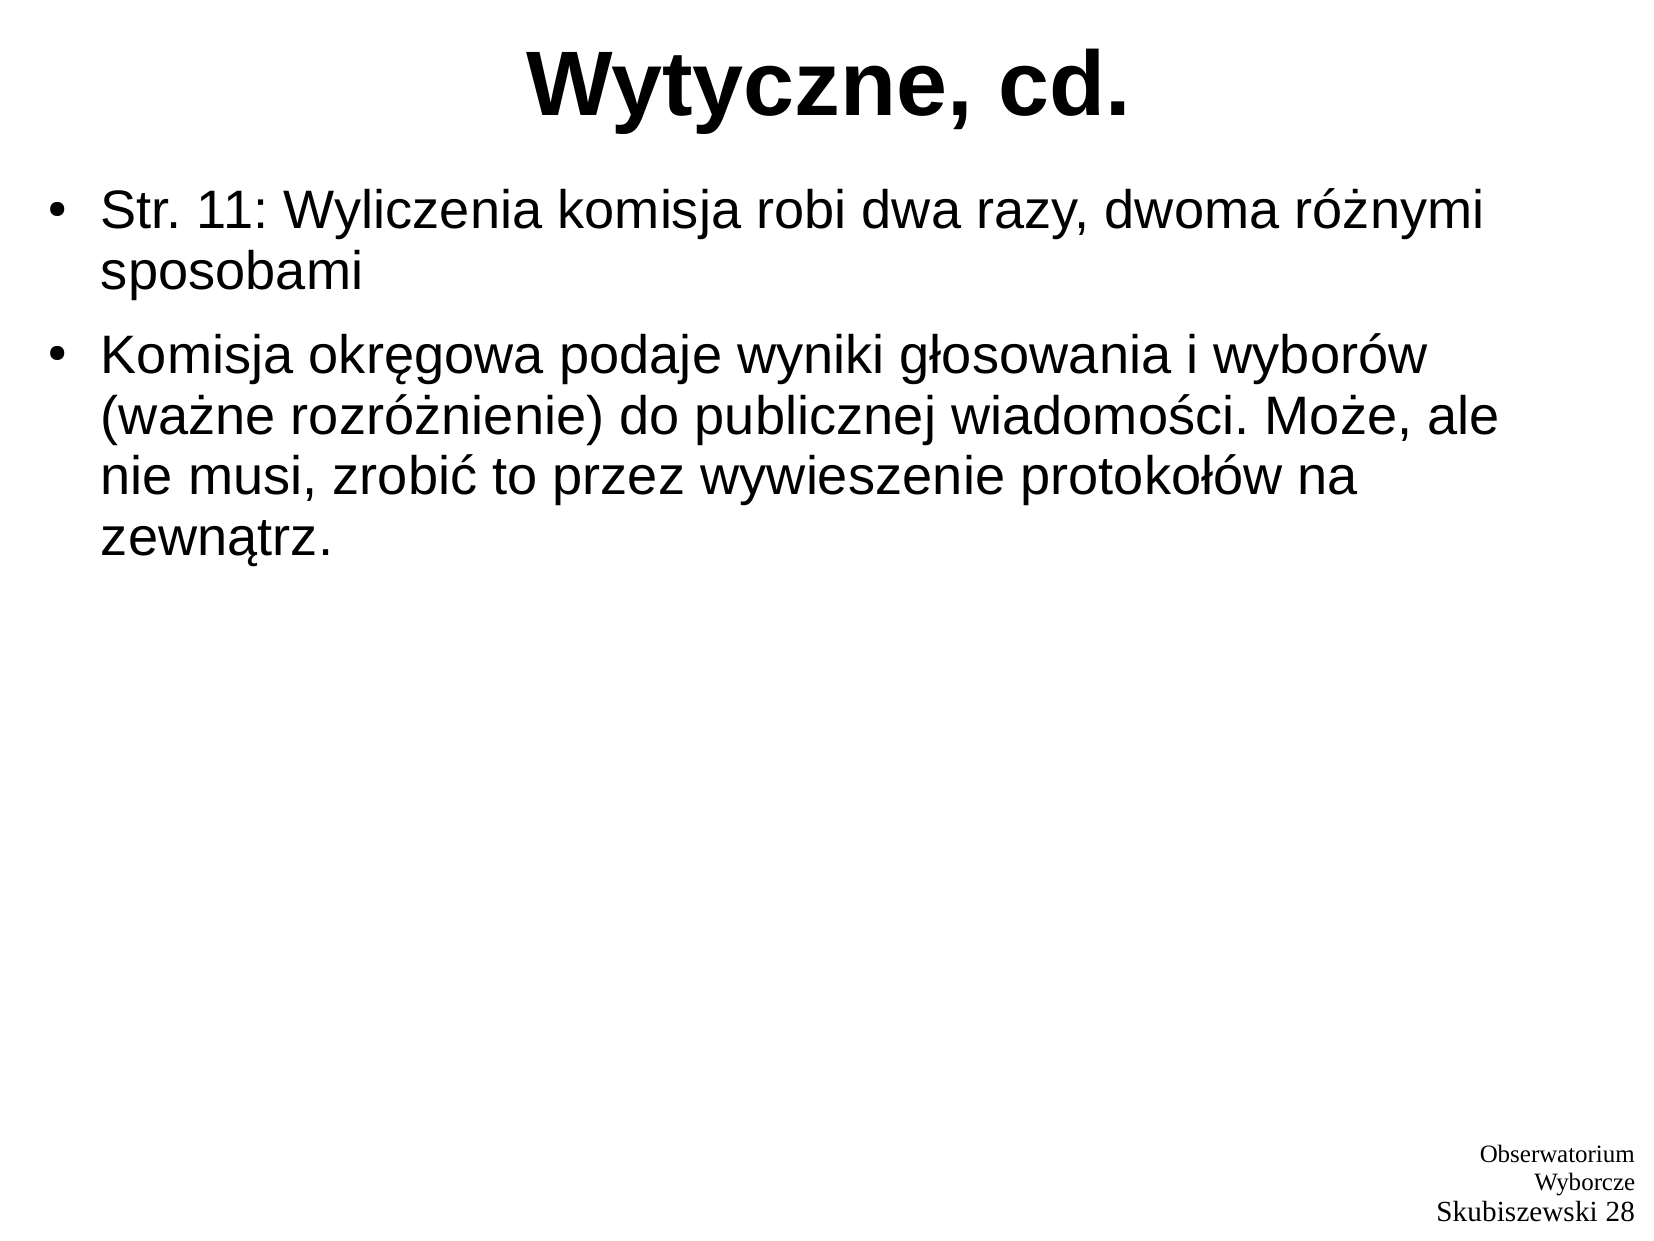

# Wytyczne, cd.
Str. 11: Wyliczenia komisja robi dwa razy, dwoma różnymi sposobami
Komisja okręgowa podaje wyniki głosowania i wyborów (ważne rozróżnienie) do publicznej wiadomości. Może, ale nie musi, zrobić to przez wywieszenie protokołów na zewnątrz.
28